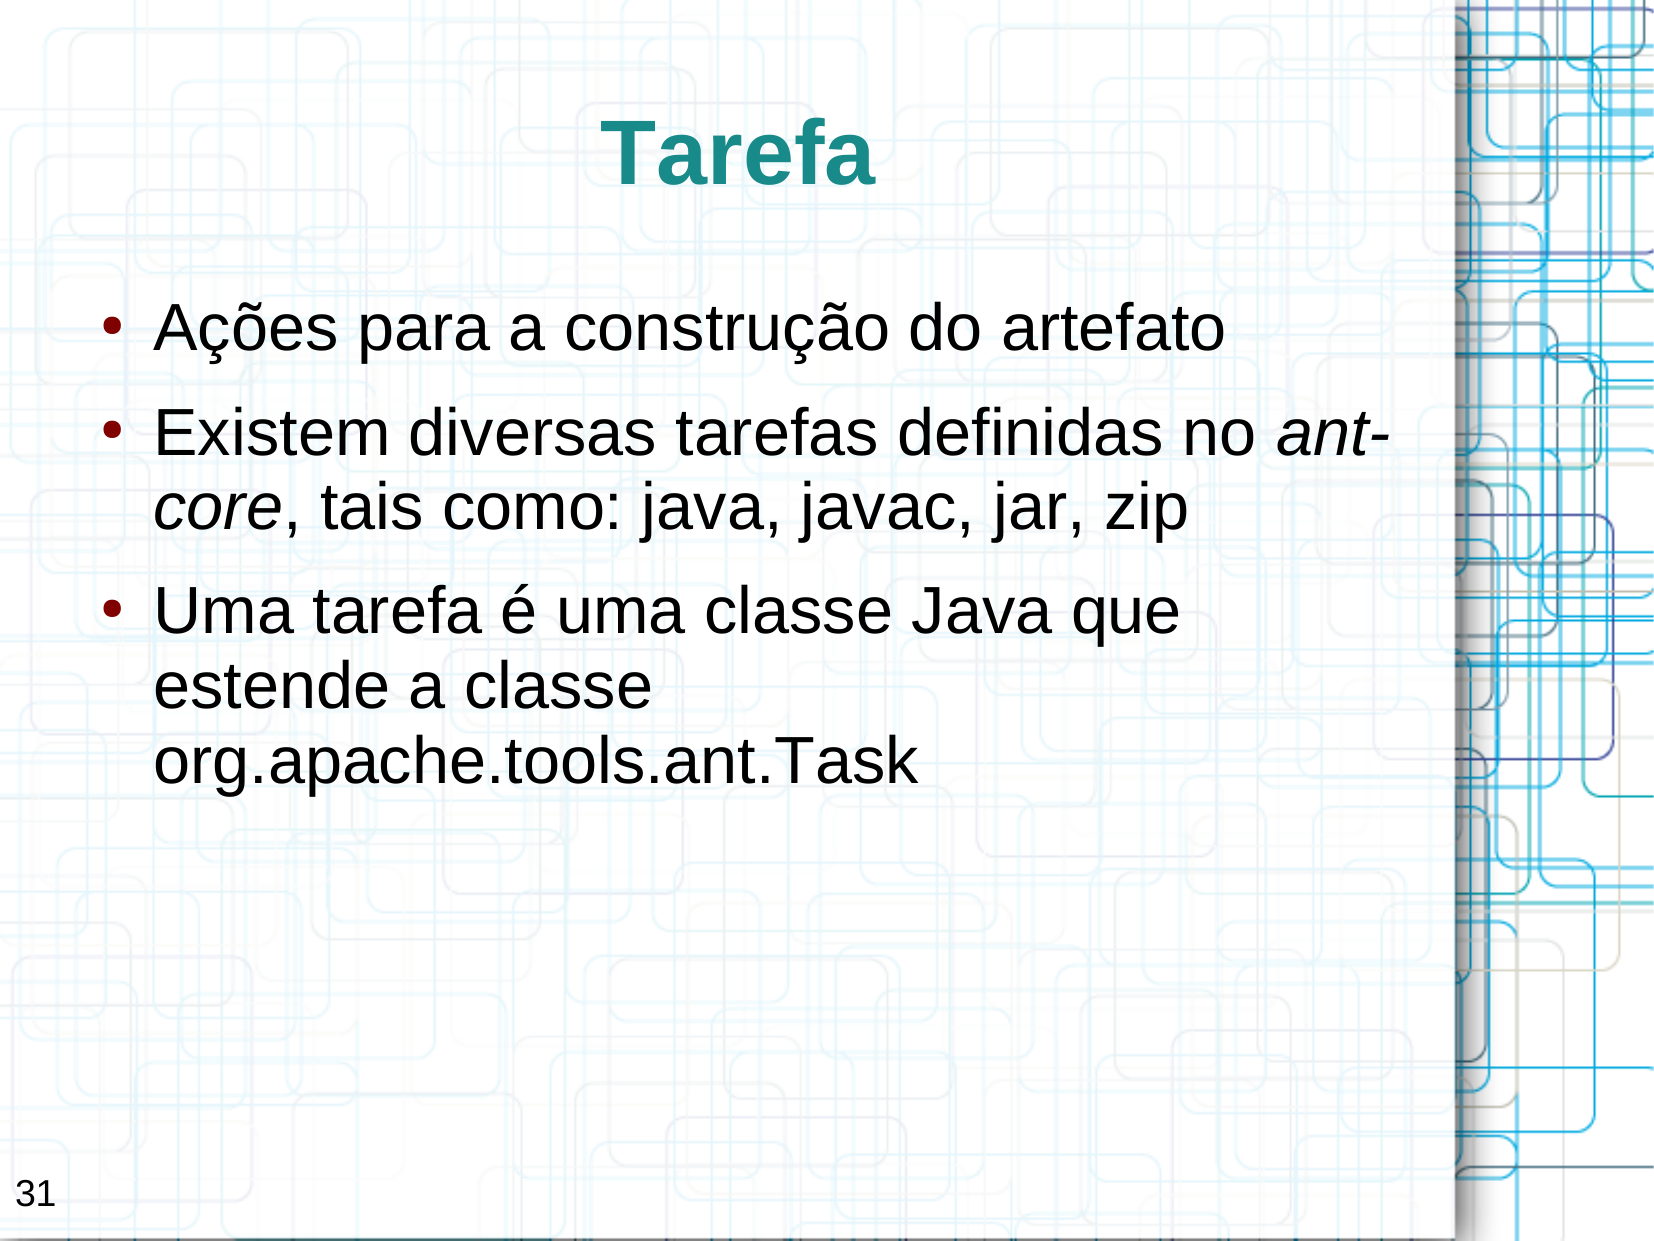

# Tarefa
Ações para a construção do artefato
Existem diversas tarefas definidas no ant-core, tais como: java, javac, jar, zip
Uma tarefa é uma classe Java que estende a classe org.apache.tools.ant.Task